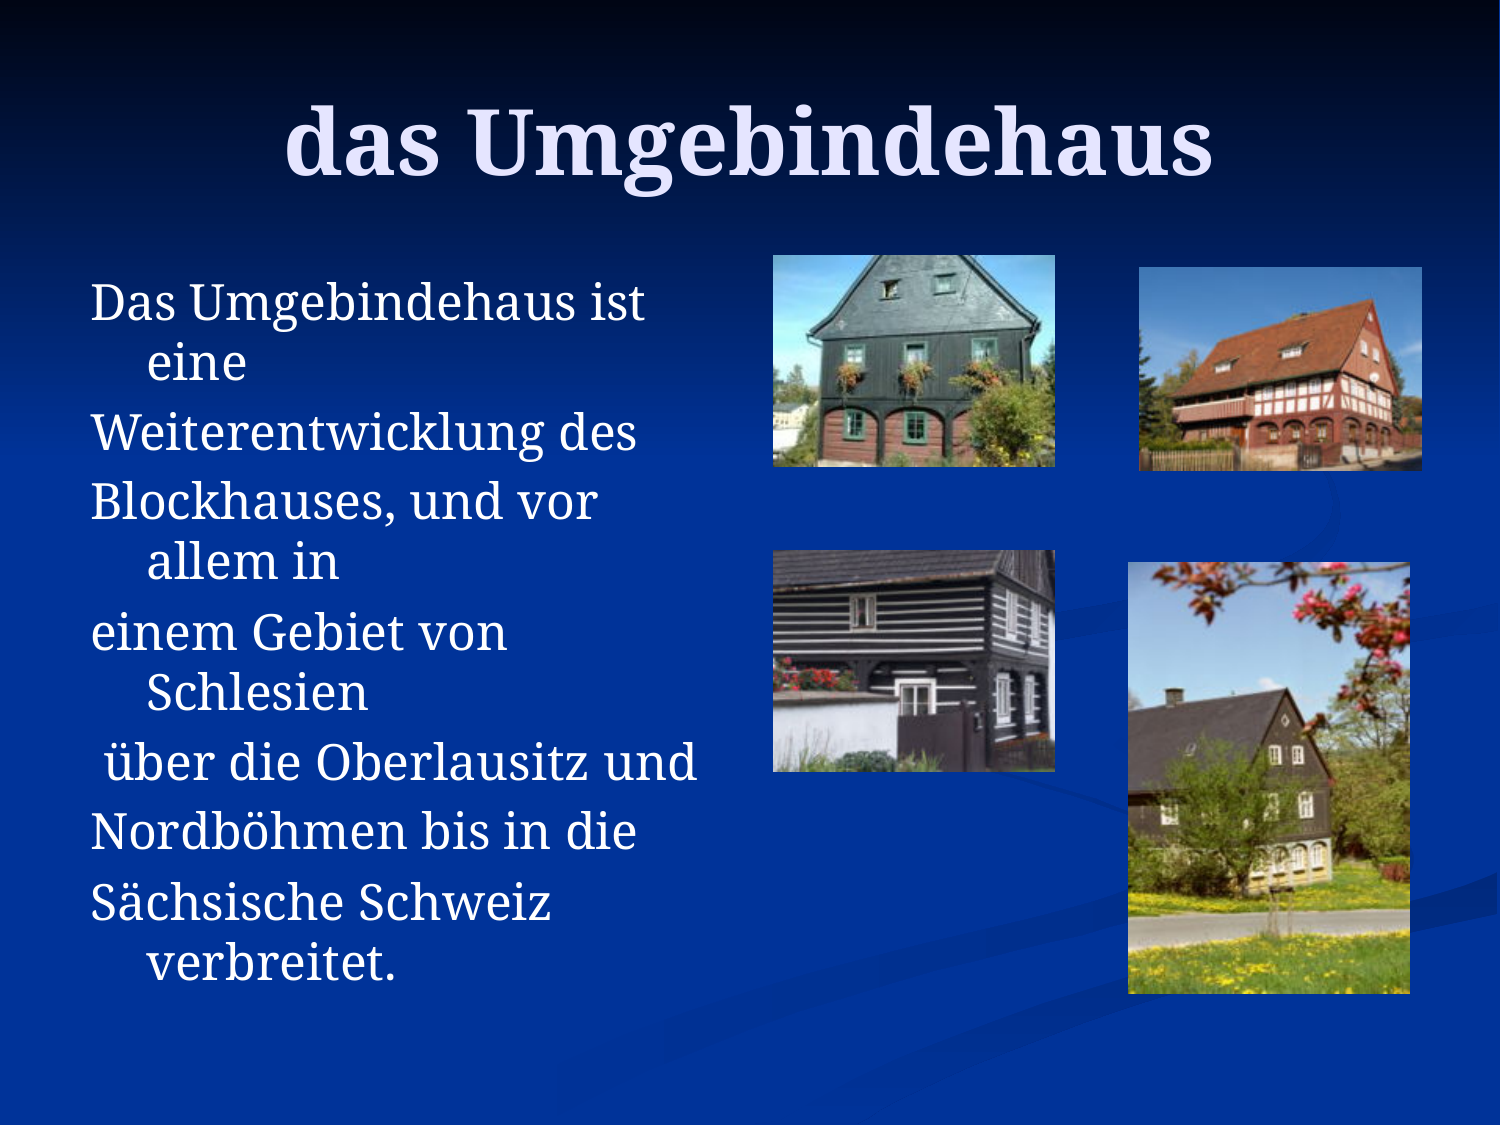

# das Umgebindehaus
Das Umgebindehaus ist eine
Weiterentwicklung des
Blockhauses, und vor allem in
einem Gebiet von Schlesien
 über die Oberlausitz und
Nordböhmen bis in die
Sächsische Schweiz verbreitet.